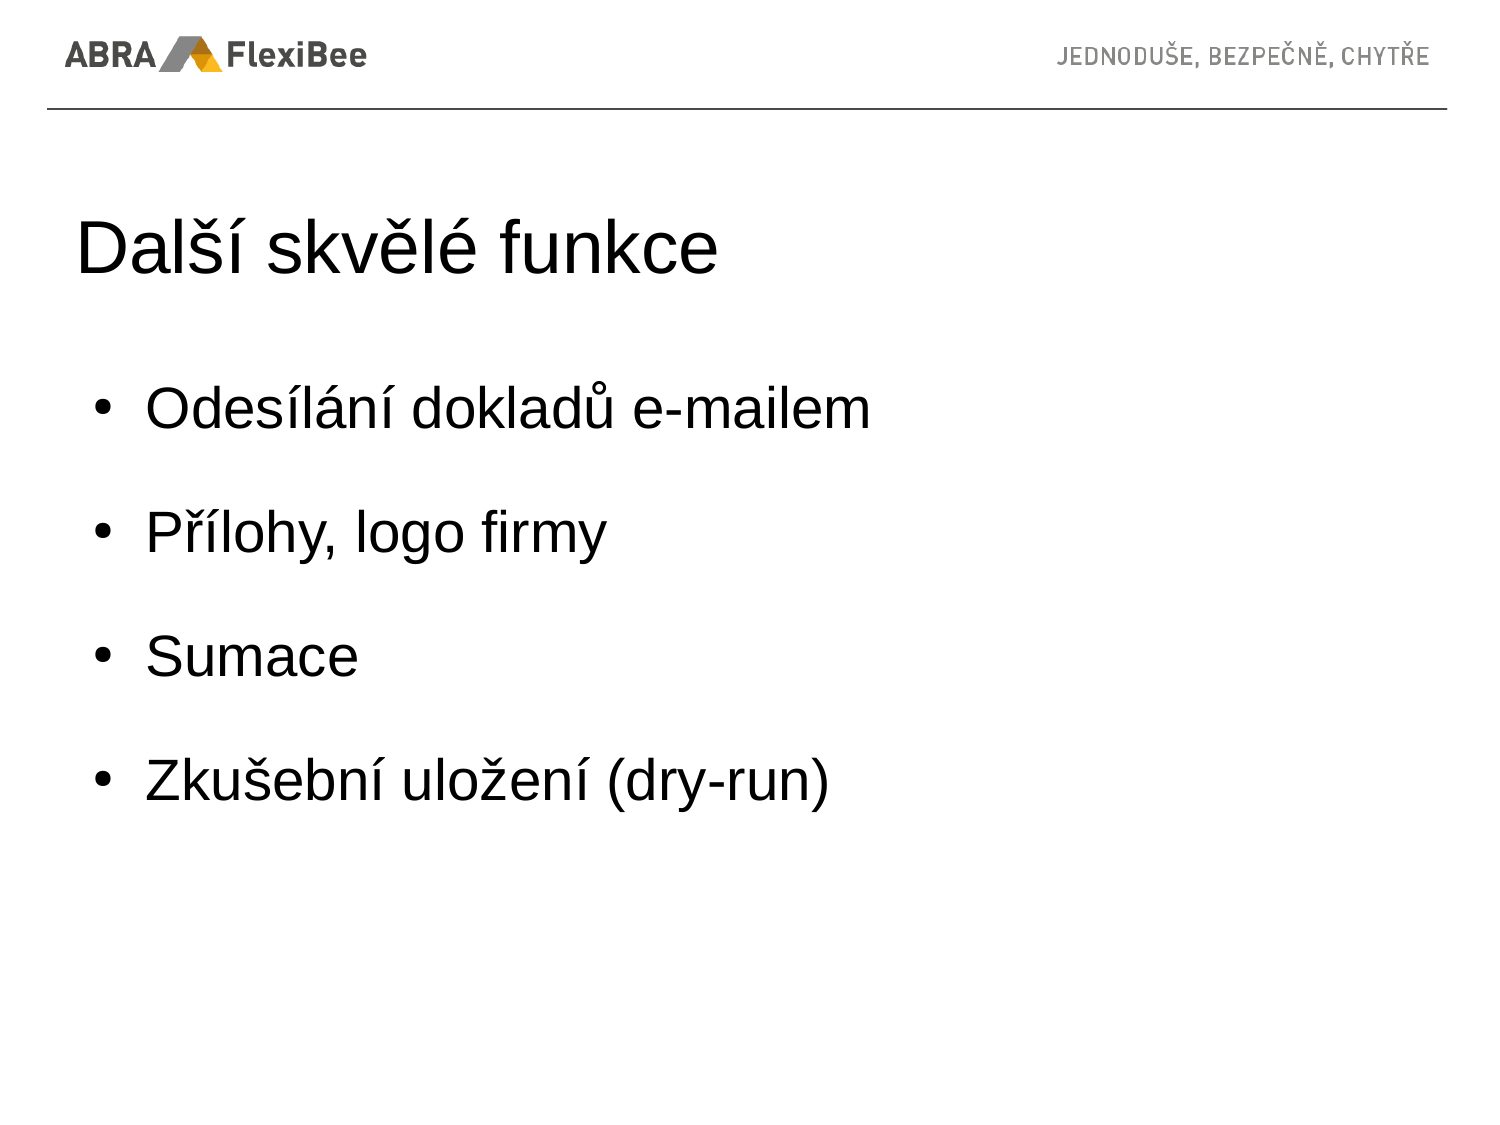

# Další skvělé funkce
Odesílání dokladů e-mailem
Přílohy, logo firmy
Sumace
Zkušební uložení (dry-run)